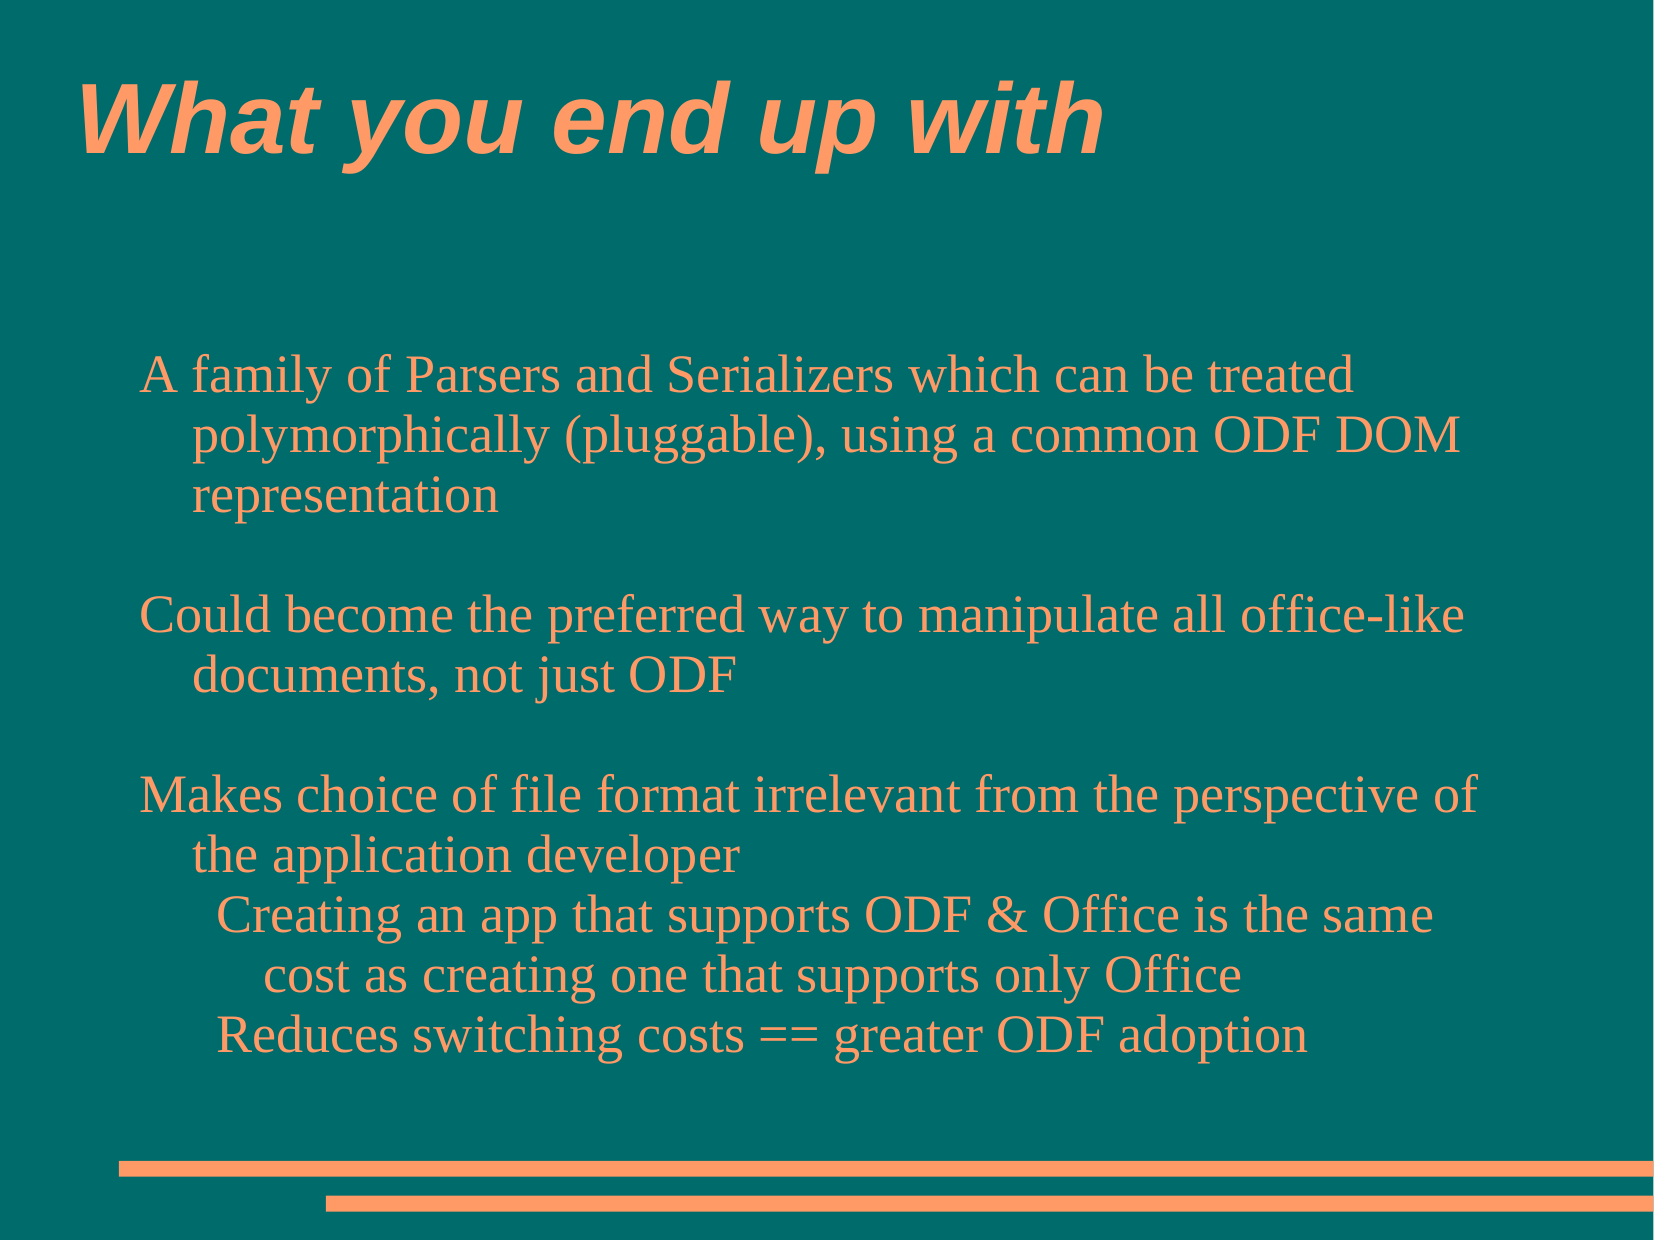

# What you end up with
A family of Parsers and Serializers which can be treated polymorphically (pluggable), using a common ODF DOM representation
Could become the preferred way to manipulate all office-like documents, not just ODF
Makes choice of file format irrelevant from the perspective of the application developer
Creating an app that supports ODF & Office is the same cost as creating one that supports only Office
Reduces switching costs == greater ODF adoption